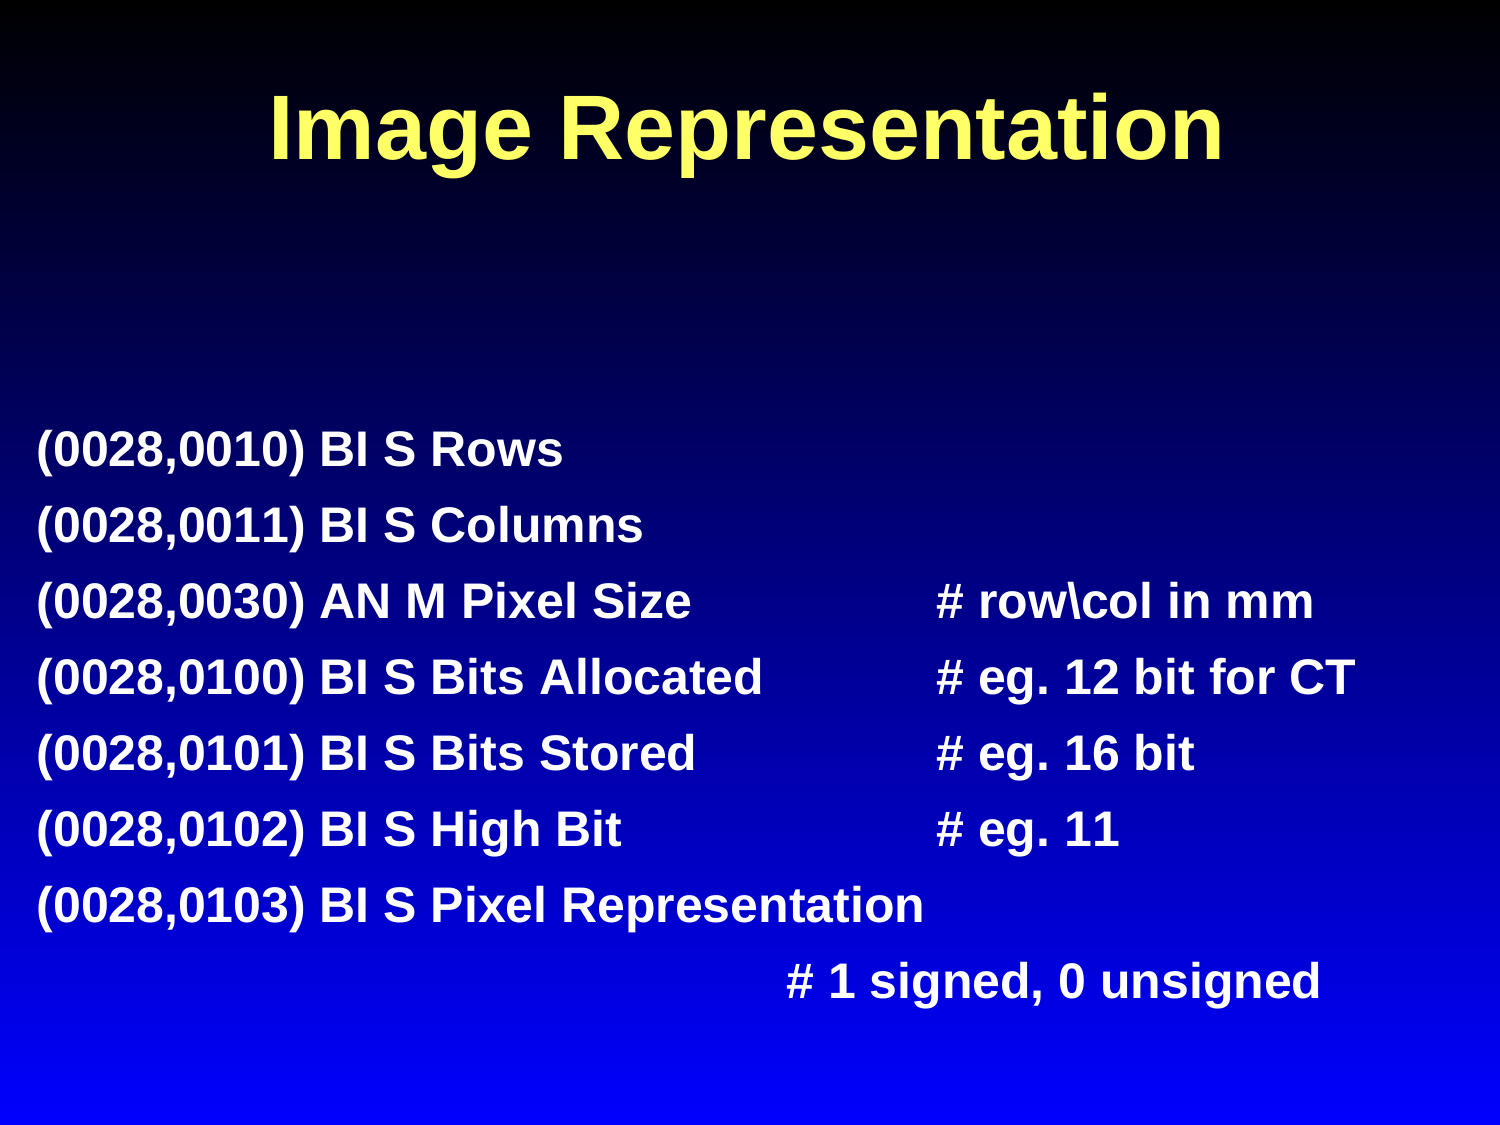

# Image Representation
(0028,0010) BI S Rows
(0028,0011) BI S Columns
(0028,0030) AN M Pixel Size 		# row\col in mm
(0028,0100) BI S Bits Allocated 	# eg. 12 bit for CT
(0028,0101) BI S Bits Stored 		# eg. 16 bit
(0028,0102) BI S High Bit 	# eg. 11
(0028,0103) BI S Pixel Representation
					# 1 signed, 0 unsigned